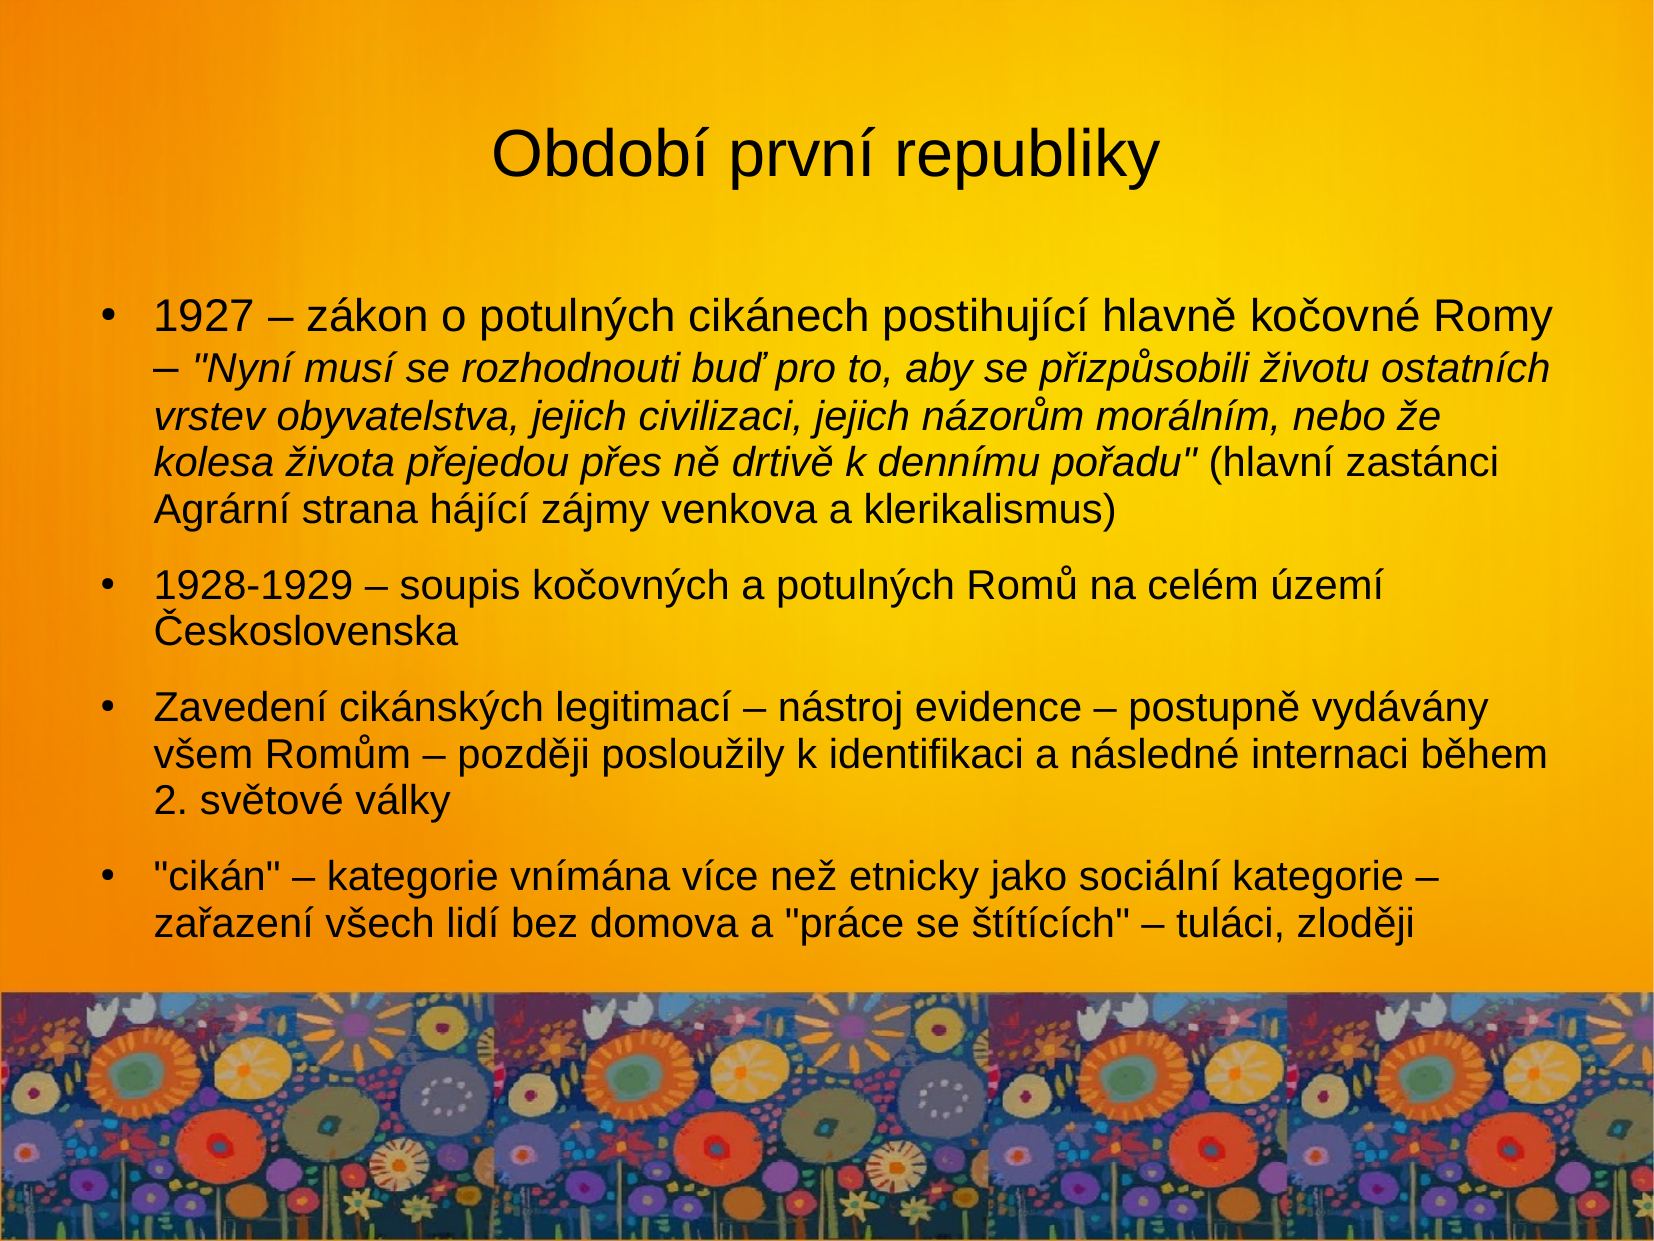

# Období první republiky
1927 – zákon o potulných cikánech postihující hlavně kočovné Romy – "Nyní musí se rozhodnouti buď pro to, aby se přizpůsobili životu ostatních vrstev obyvatelstva, jejich civilizaci, jejich názorům morálním, nebo že kolesa života přejedou přes ně drtivě k dennímu pořadu" (hlavní zastánci Agrární strana hájící zájmy venkova a klerikalismus)
1928-1929 – soupis kočovných a potulných Romů na celém území Československa
Zavedení cikánských legitimací – nástroj evidence – postupně vydávány všem Romům – později posloužily k identifikaci a následné internaci během 2. světové války
"cikán" – kategorie vnímána více než etnicky jako sociální kategorie – zařazení všech lidí bez domova a "práce se štítících" – tuláci, zloději